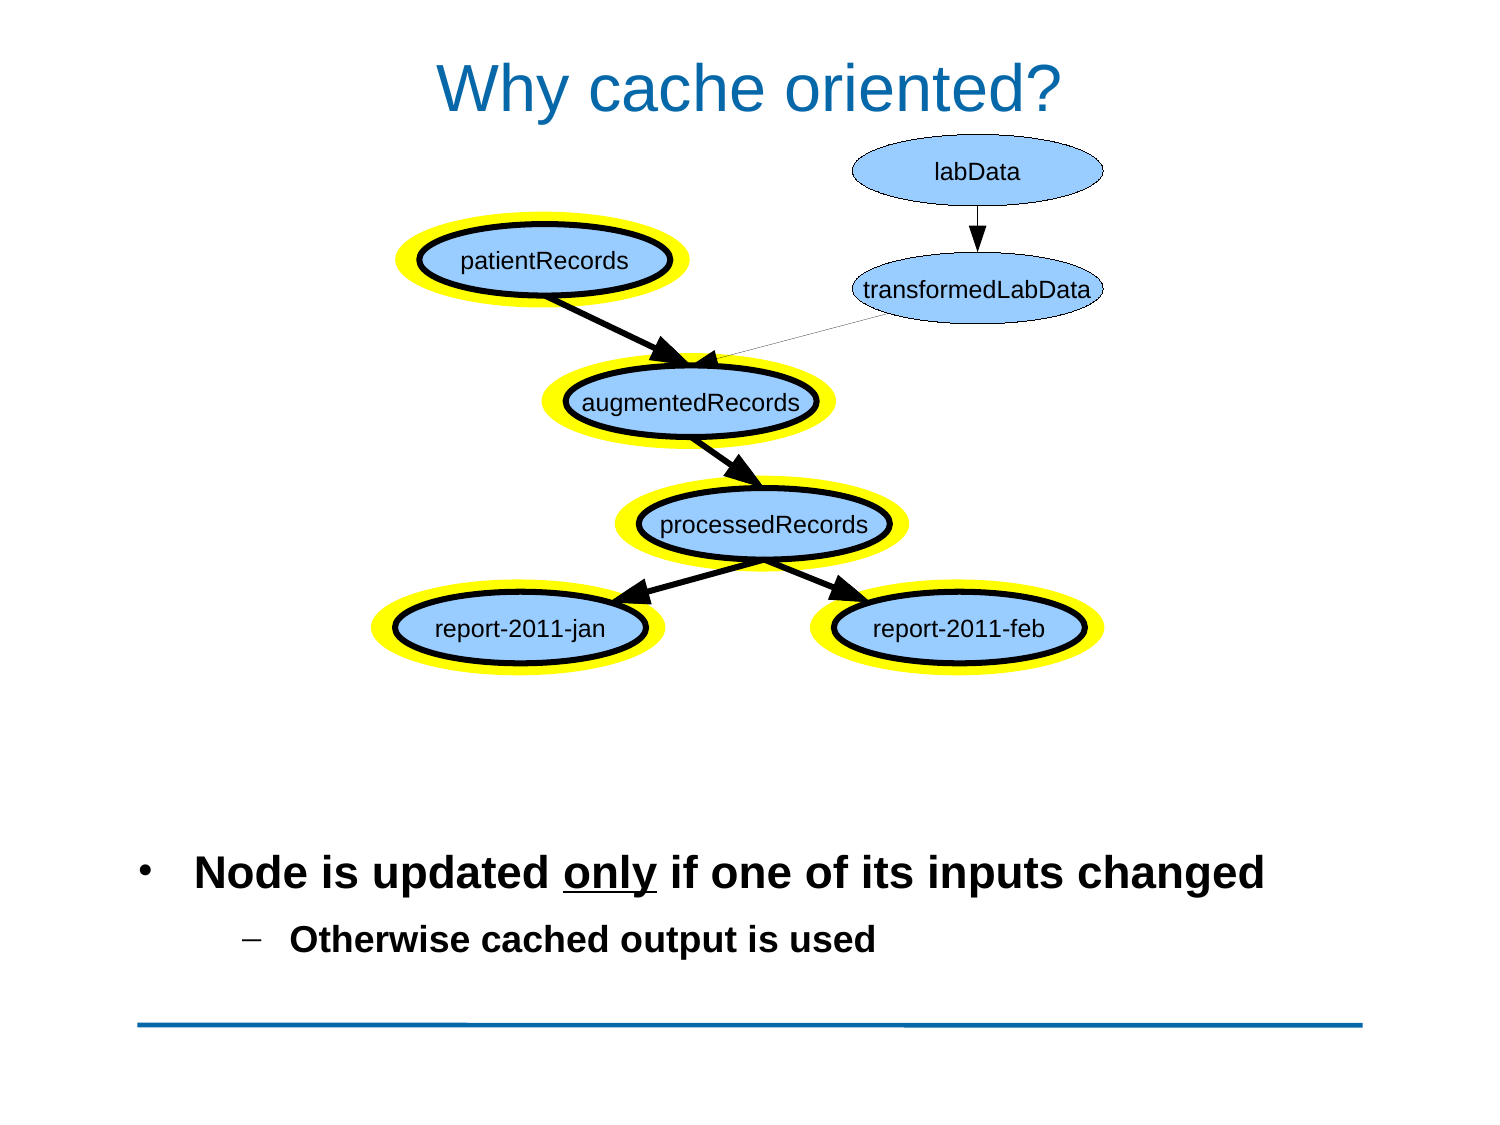

# Why cache oriented?
labData
patientRecords
augmentedRecords
processedRecords
report-2011-jan
report-2011-feb
transformedLabData
Node is updated only if one of its inputs changed
Otherwise cached output is used